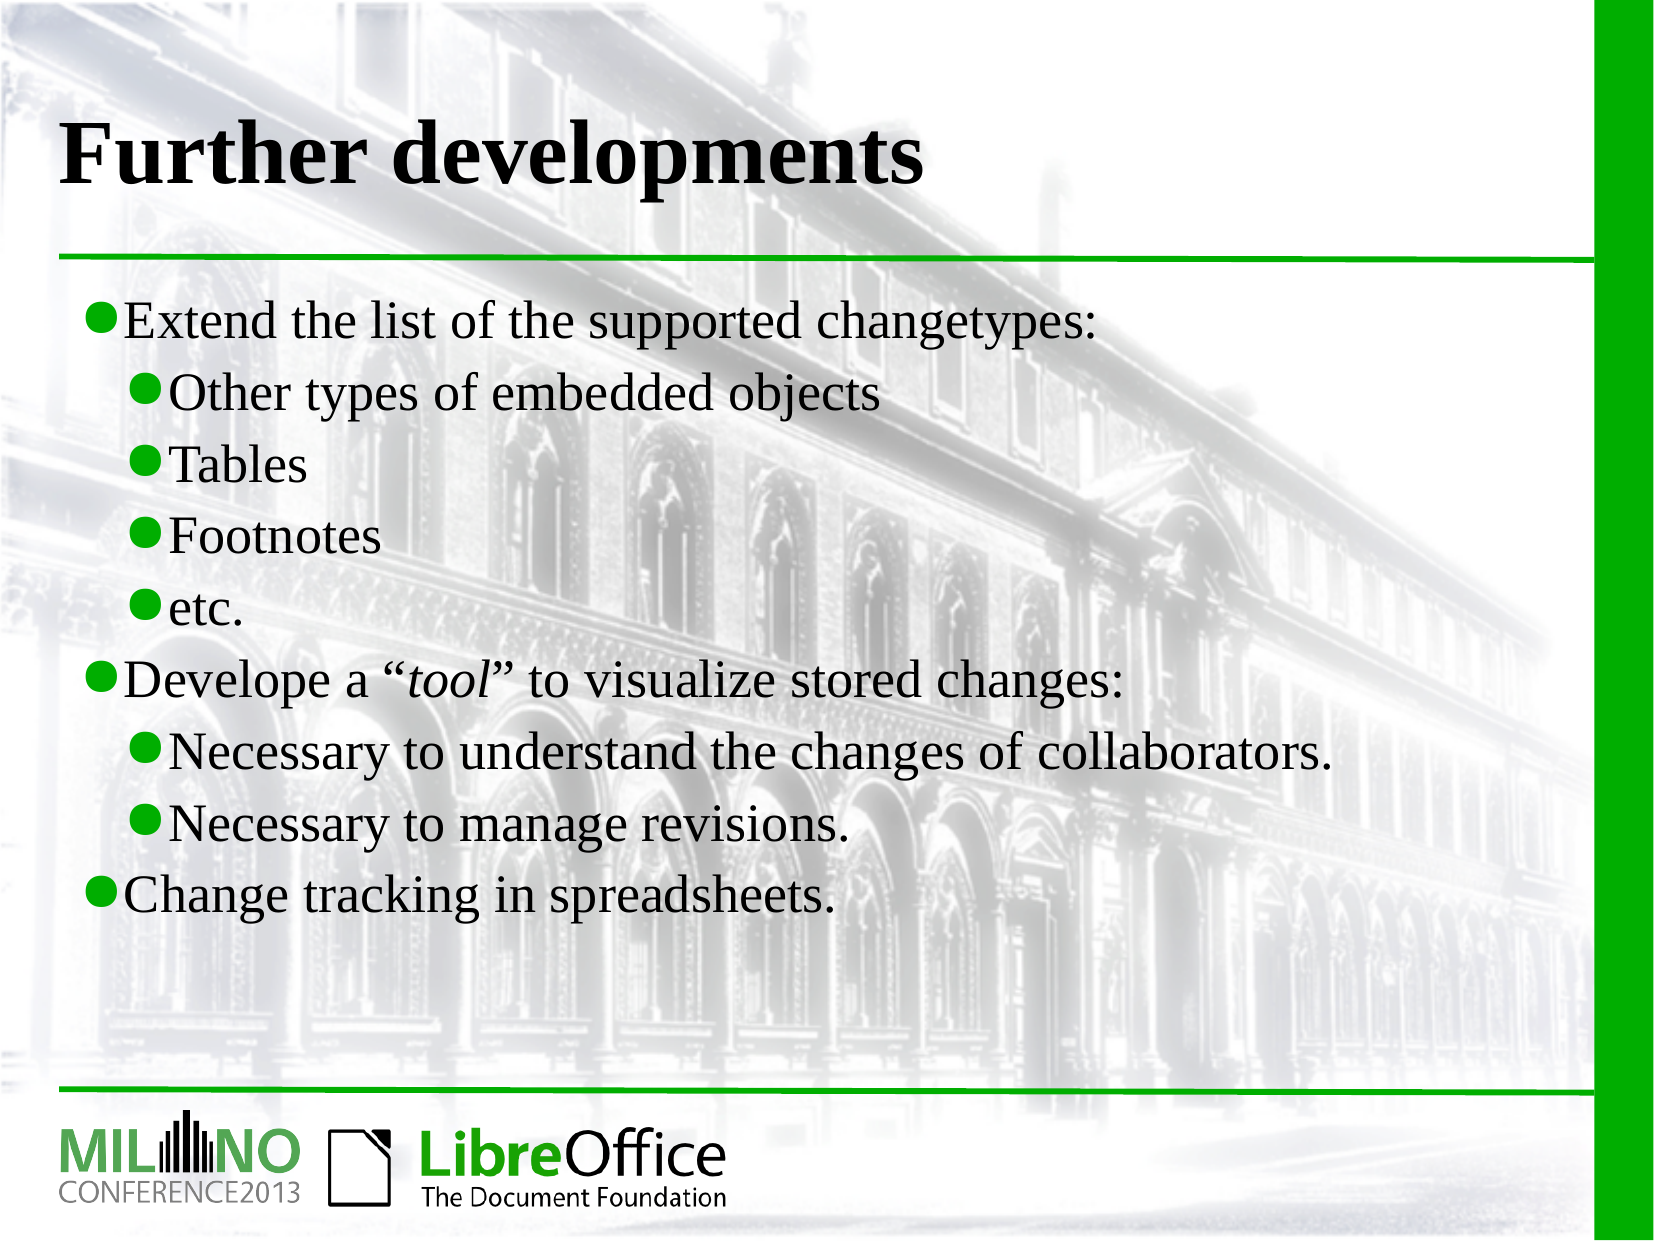

# Further developments
Extend the list of the supported changetypes:
Other types of embedded objects
Tables
Footnotes
etc.
Develope a “tool” to visualize stored changes:
Necessary to understand the changes of collaborators.
Necessary to manage revisions.
Change tracking in spreadsheets.